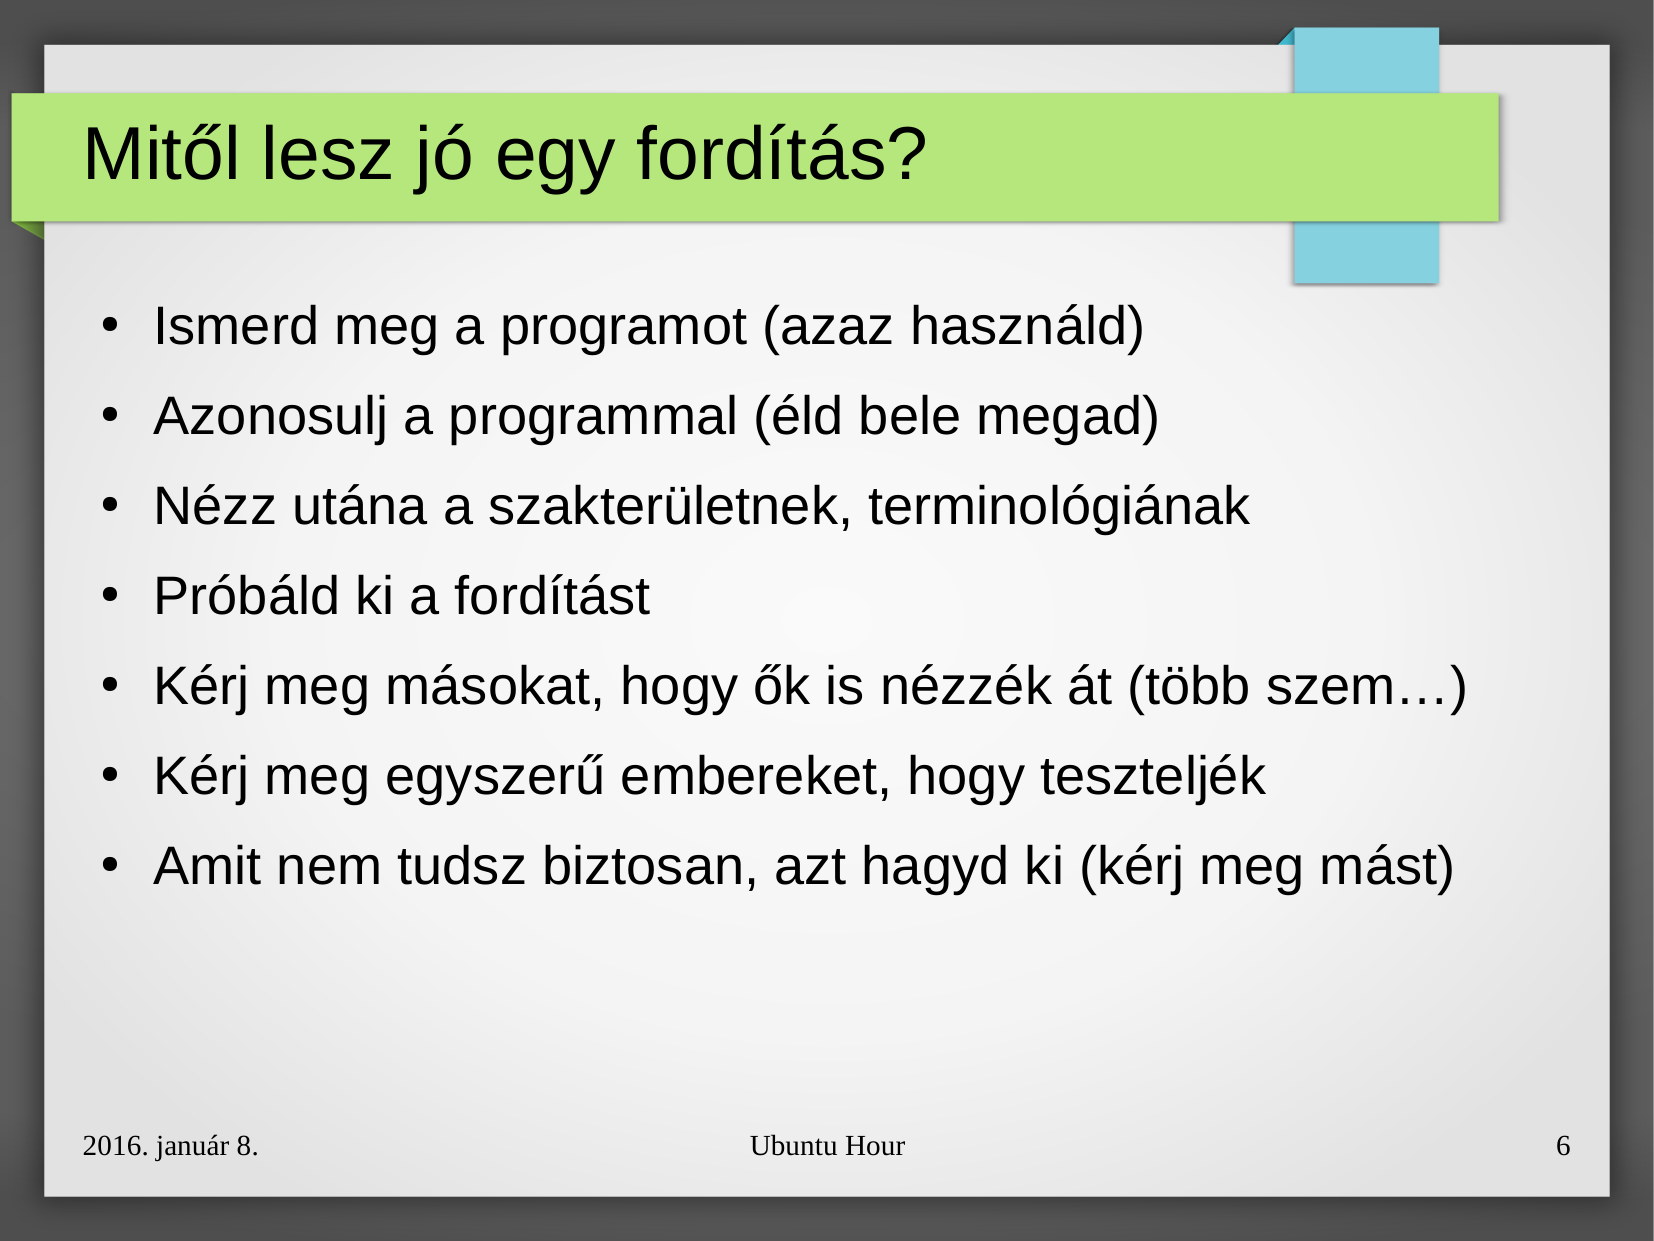

# Mitől lesz jó egy fordítás?
Ismerd meg a programot (azaz használd)
Azonosulj a programmal (éld bele megad)
Nézz utána a szakterületnek, terminológiának
Próbáld ki a fordítást
Kérj meg másokat, hogy ők is nézzék át (több szem…)
Kérj meg egyszerű embereket, hogy teszteljék
Amit nem tudsz biztosan, azt hagyd ki (kérj meg mást)
2016. január 8.
Ubuntu Hour
6